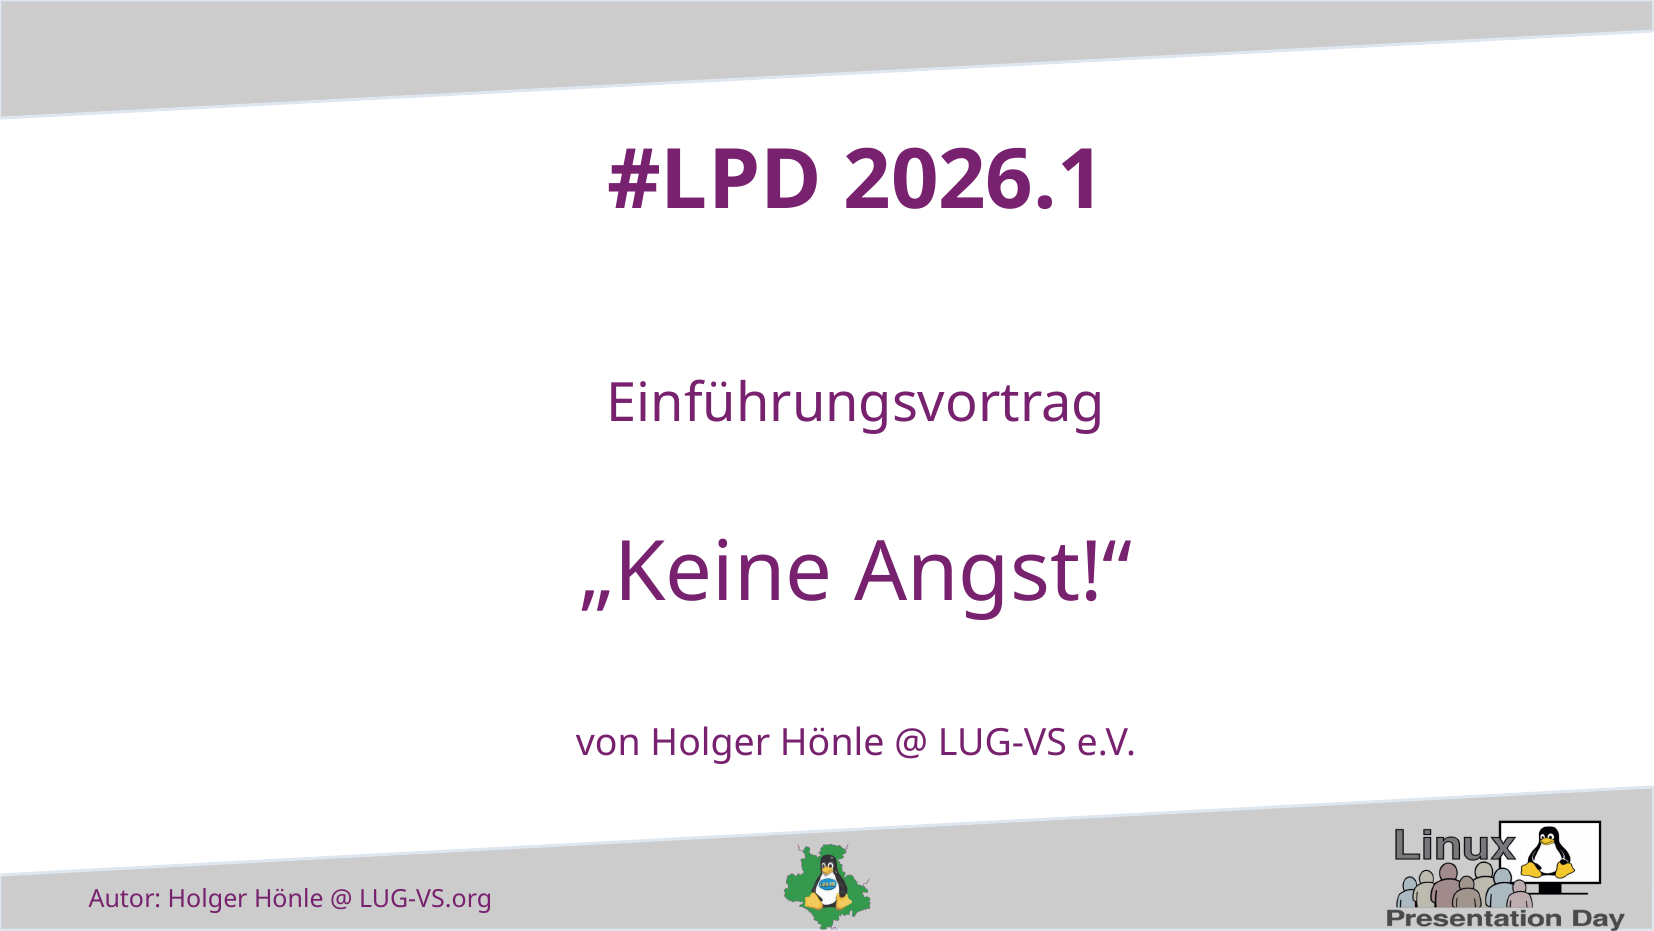

# #LPD 2026.1
Einführungsvortrag
„Keine Angst!“
von Holger Hönle @ LUG-VS e.V.
Autor: Holger Hönle @ LUG-VS.org